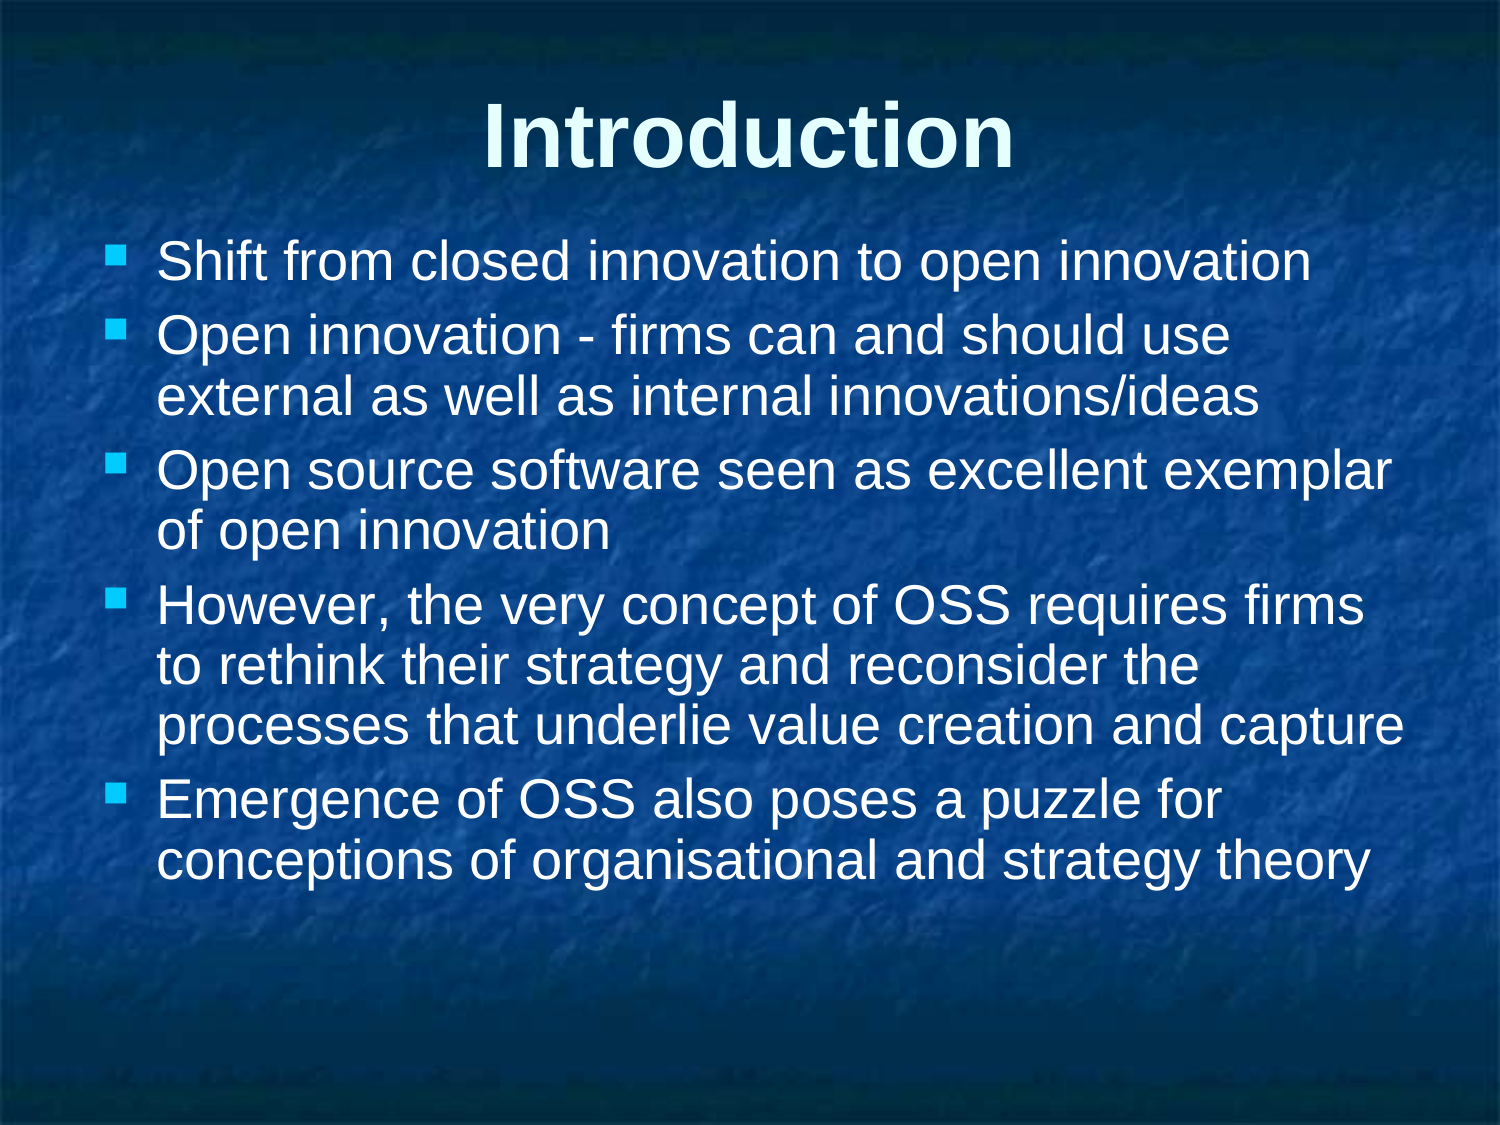

# Introduction
Shift from closed innovation to open innovation
Open innovation - firms can and should use external as well as internal innovations/ideas
Open source software seen as excellent exemplar of open innovation
However, the very concept of OSS requires firms to rethink their strategy and reconsider the processes that underlie value creation and capture
Emergence of OSS also poses a puzzle for conceptions of organisational and strategy theory